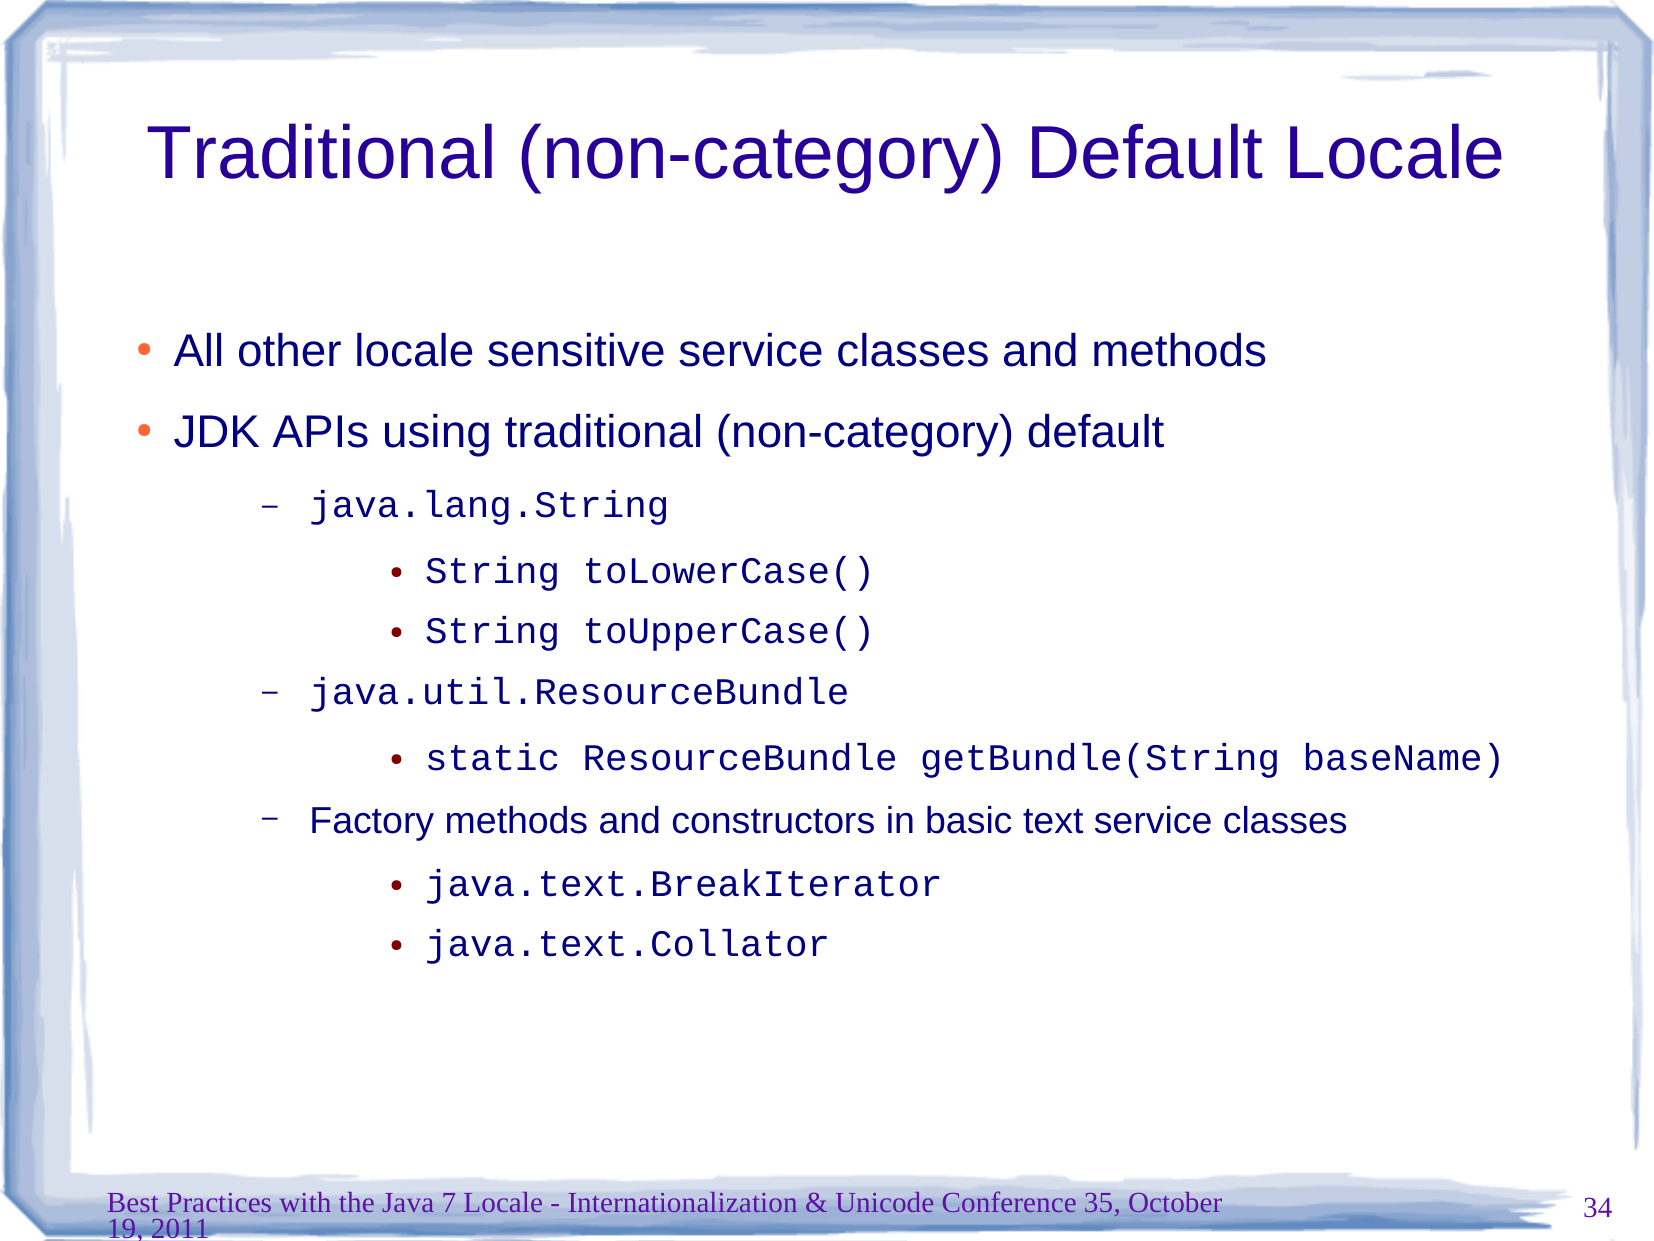

# Traditional (non-category) Default Locale
All other locale sensitive service classes and methods
JDK APIs using traditional (non-category) default
java.lang.String
String toLowerCase()
String toUpperCase()
java.util.ResourceBundle
static ResourceBundle getBundle(String baseName)
Factory methods and constructors in basic text service classes
java.text.BreakIterator
java.text.Collator
Best Practices with the Java 7 Locale - Internationalization & Unicode Conference 35, October 19, 2011
34